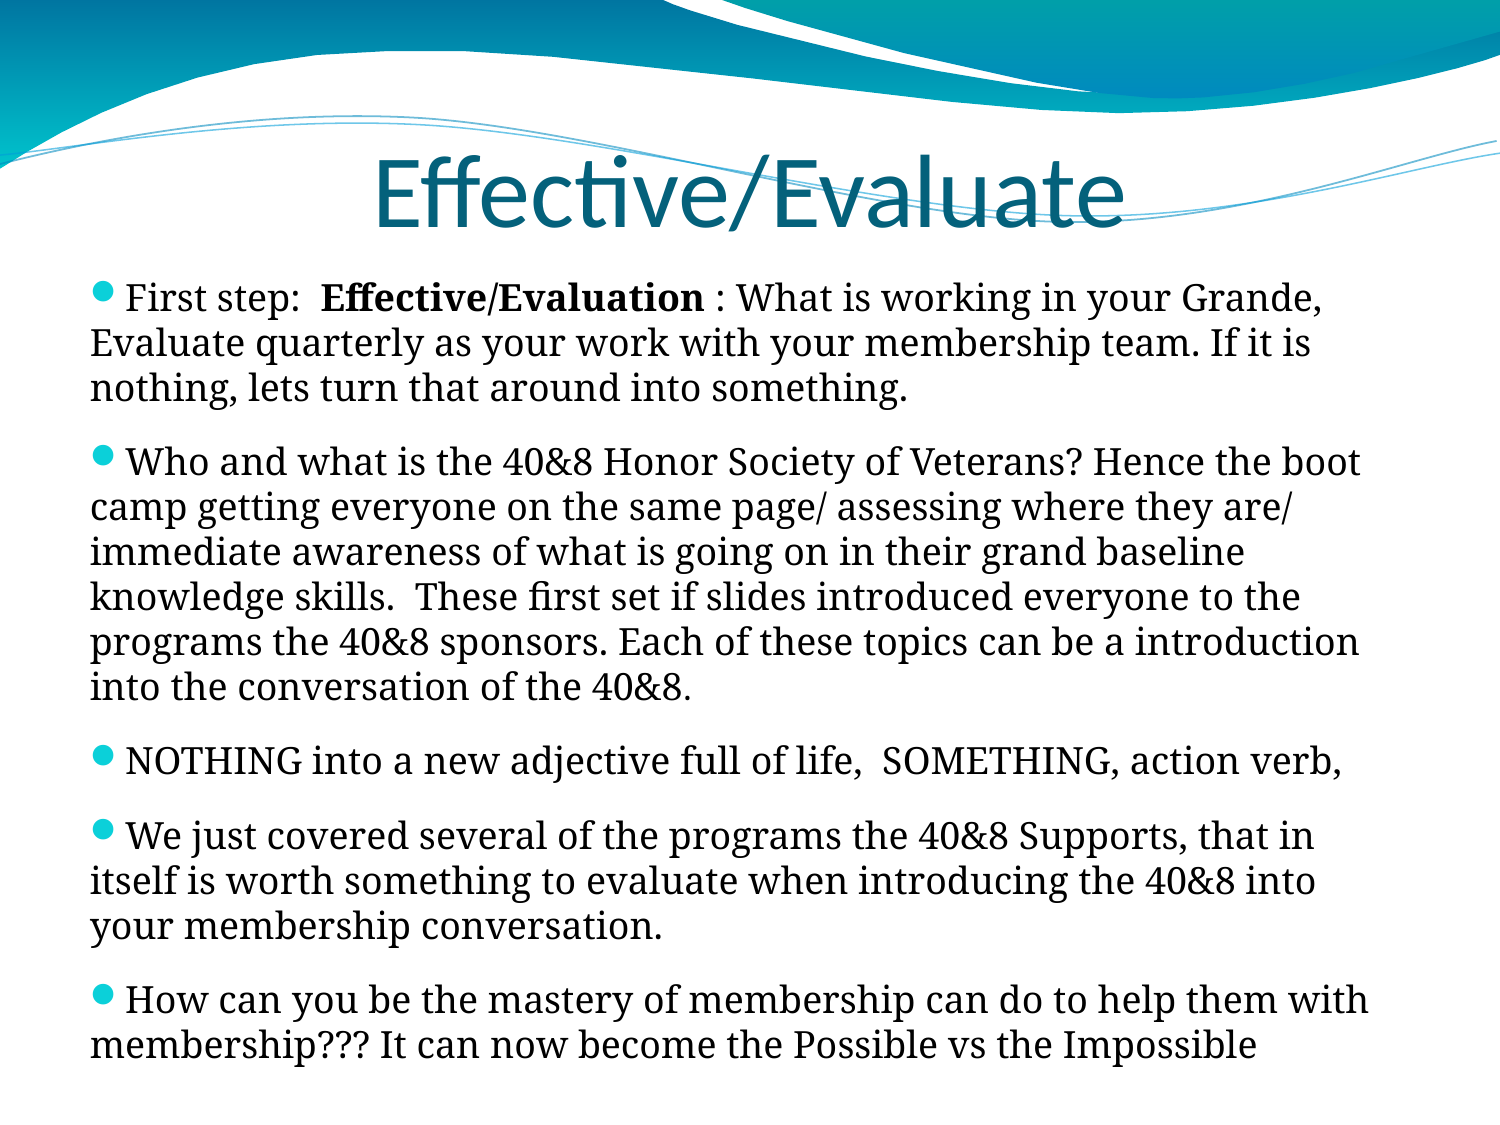

# Effective/Evaluate
First step: Effective/Evaluation : What is working in your Grande, Evaluate quarterly as your work with your membership team. If it is nothing, lets turn that around into something.
Who and what is the 40&8 Honor Society of Veterans? Hence the boot camp getting everyone on the same page/ assessing where they are/ immediate awareness of what is going on in their grand baseline knowledge skills. These first set if slides introduced everyone to the programs the 40&8 sponsors. Each of these topics can be a introduction into the conversation of the 40&8.
NOTHING into a new adjective full of life, SOMETHING, action verb,
We just covered several of the programs the 40&8 Supports, that in itself is worth something to evaluate when introducing the 40&8 into your membership conversation.
How can you be the mastery of membership can do to help them with membership??? It can now become the Possible vs the Impossible